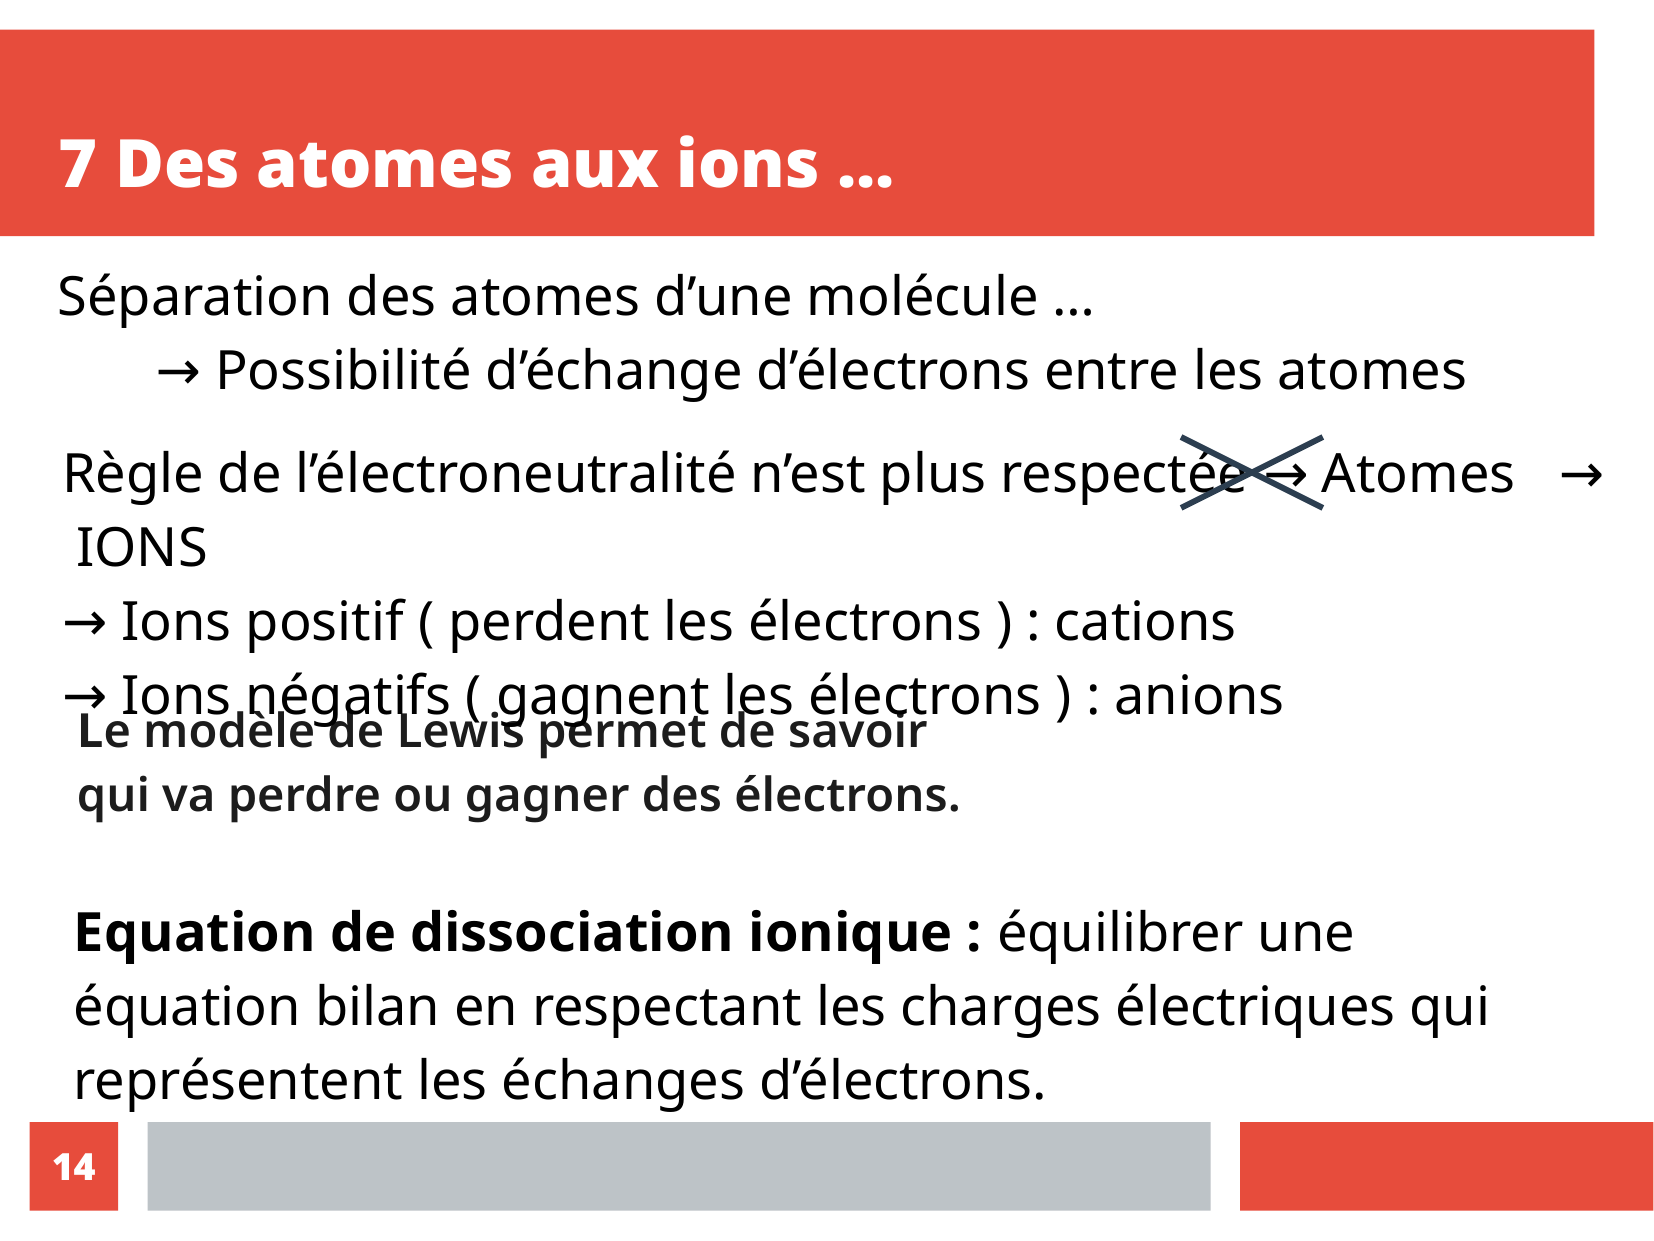

# 7 Des atomes aux ions ...
Séparation des atomes d’une molécule …
 → Possibilité d’échange d’électrons entre les atomes
Règle de l’électroneutralité n’est plus respectée → Atomes → IONS
→ Ions positif ( perdent les électrons ) : cations
→ Ions négatifs ( gagnent les électrons ) : anions
Le modèle de Lewis permet de savoir
qui va perdre ou gagner des électrons.
Equation de dissociation ionique : équilibrer une équation bilan en respectant les charges électriques qui représentent les échanges d’électrons.
14